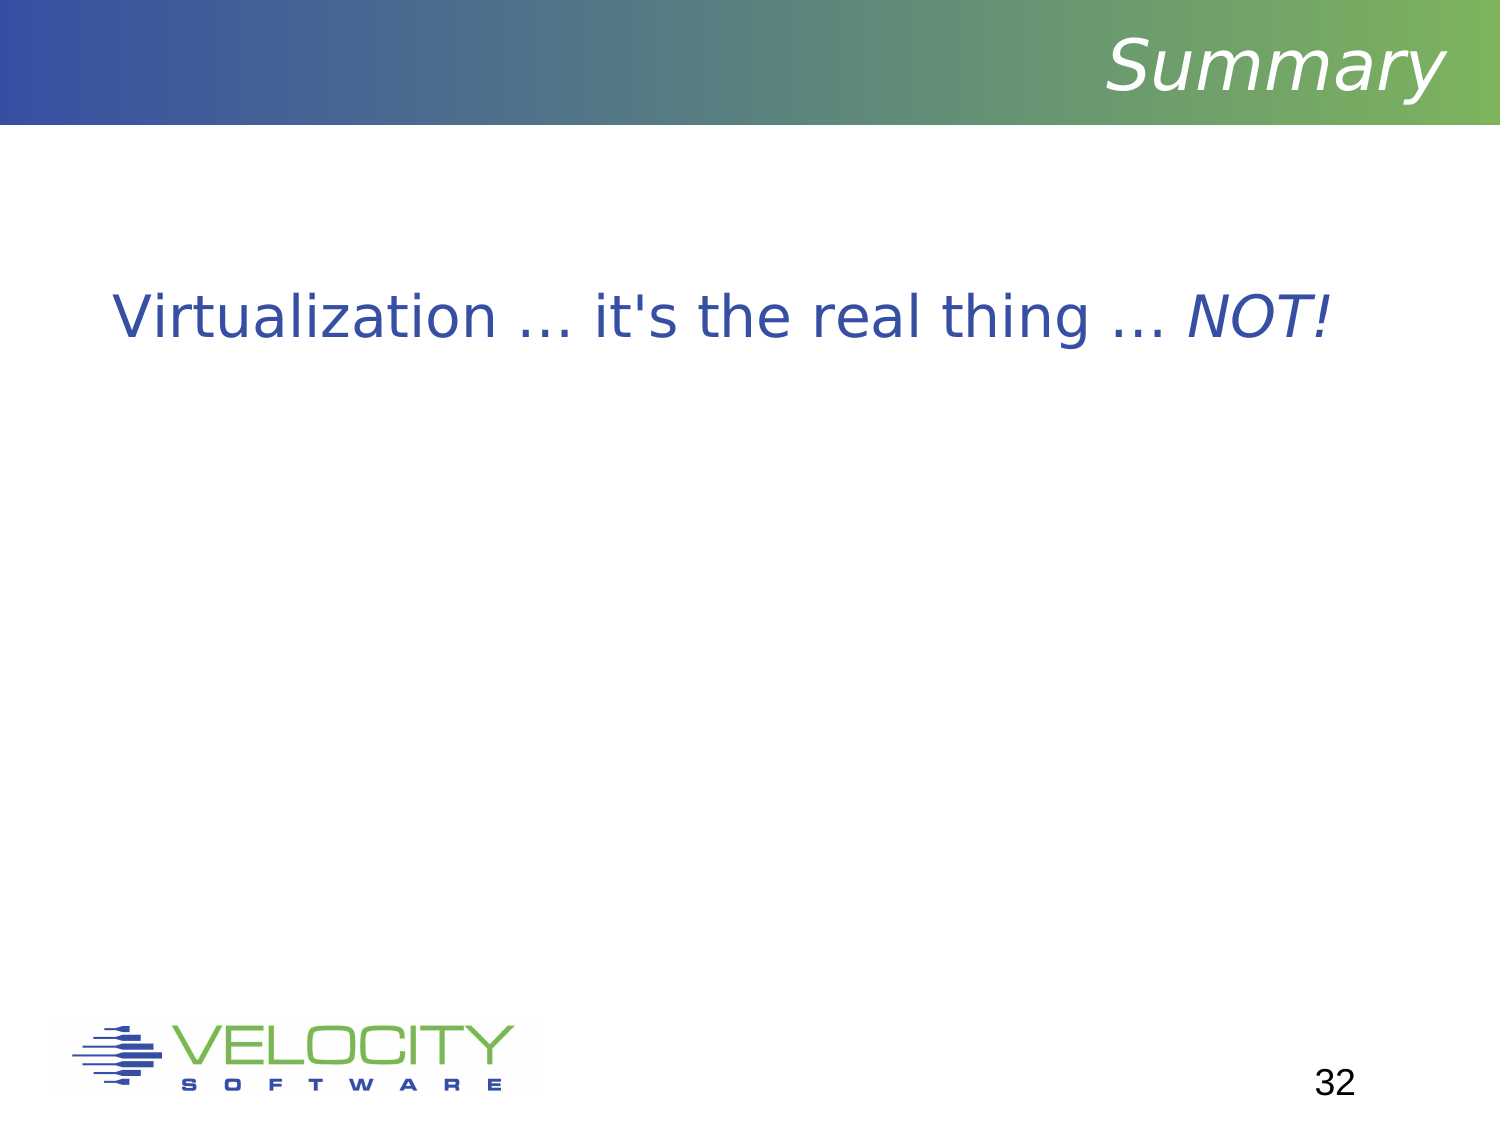

# Summary
Virtualization … it's the real thing … NOT!
32